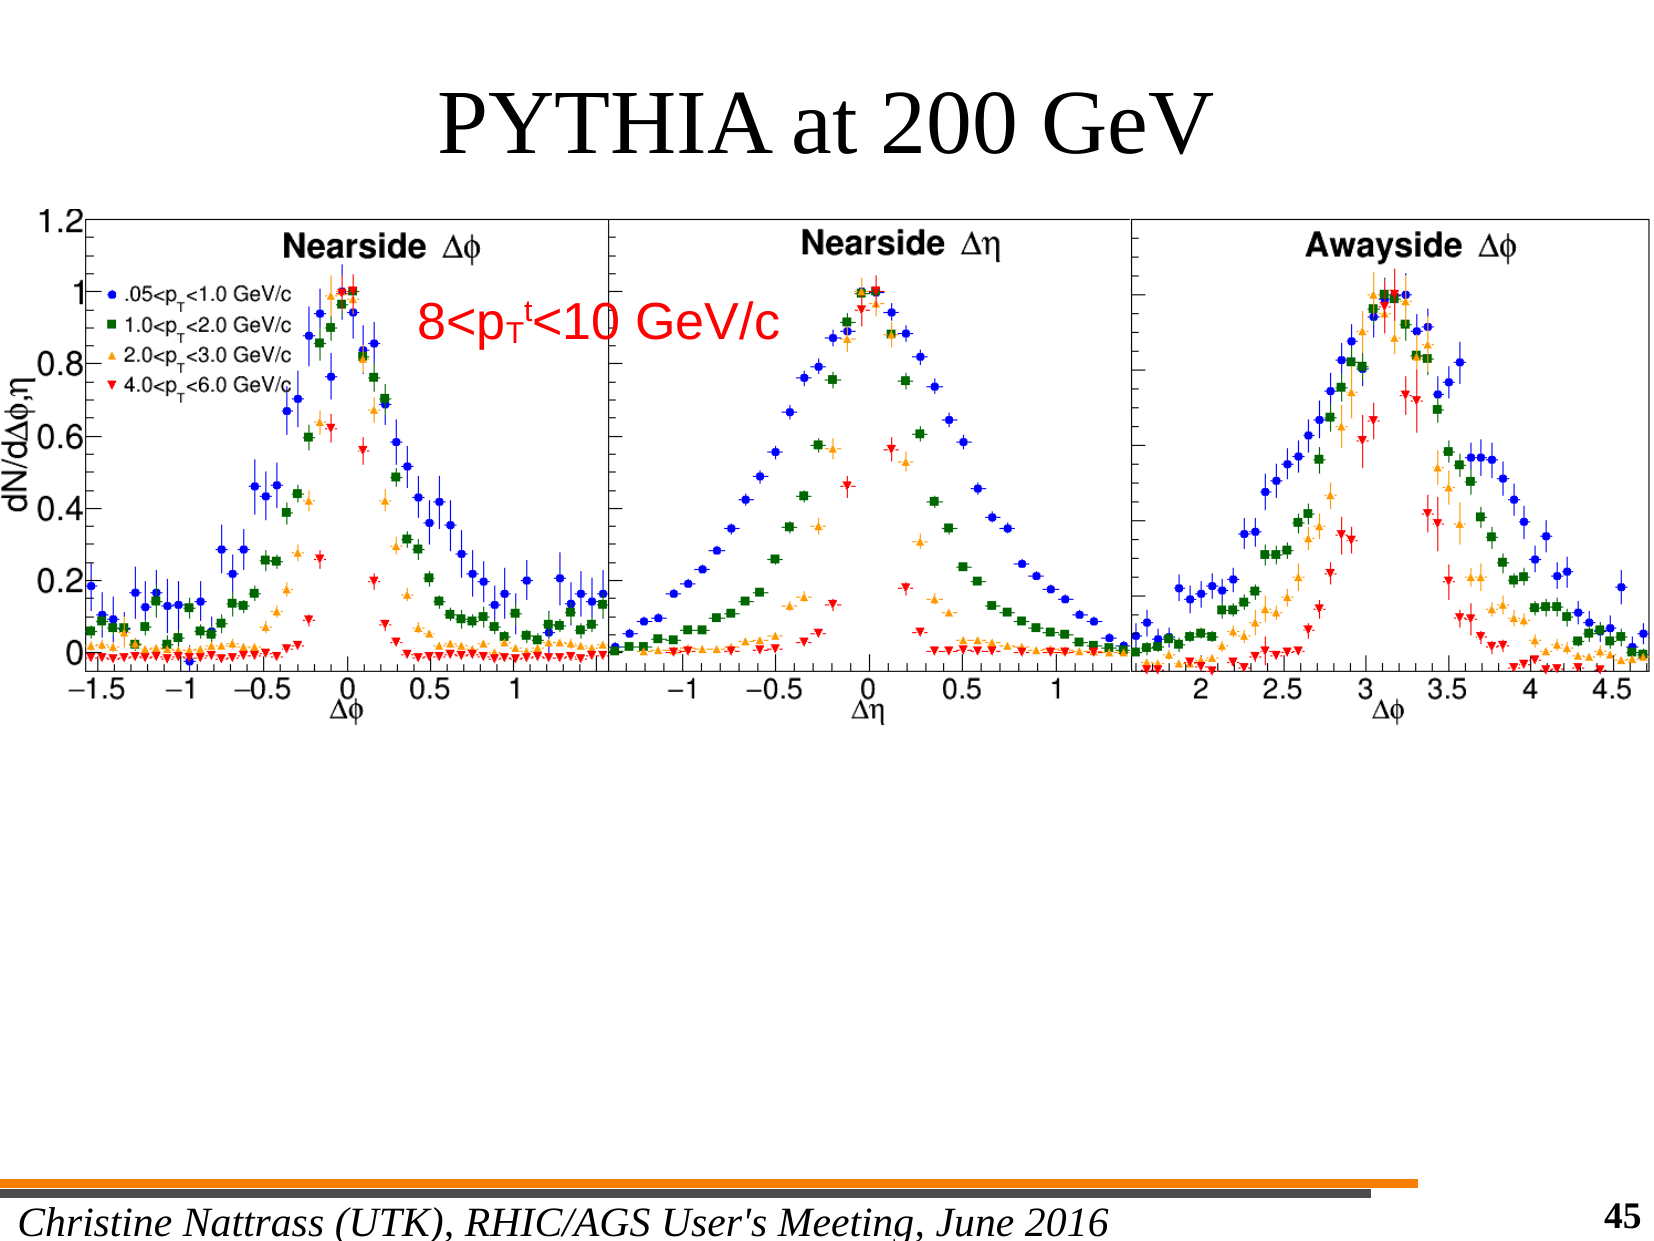

# PYTHIA at 200 GeV
8<pTt<10 GeV/c